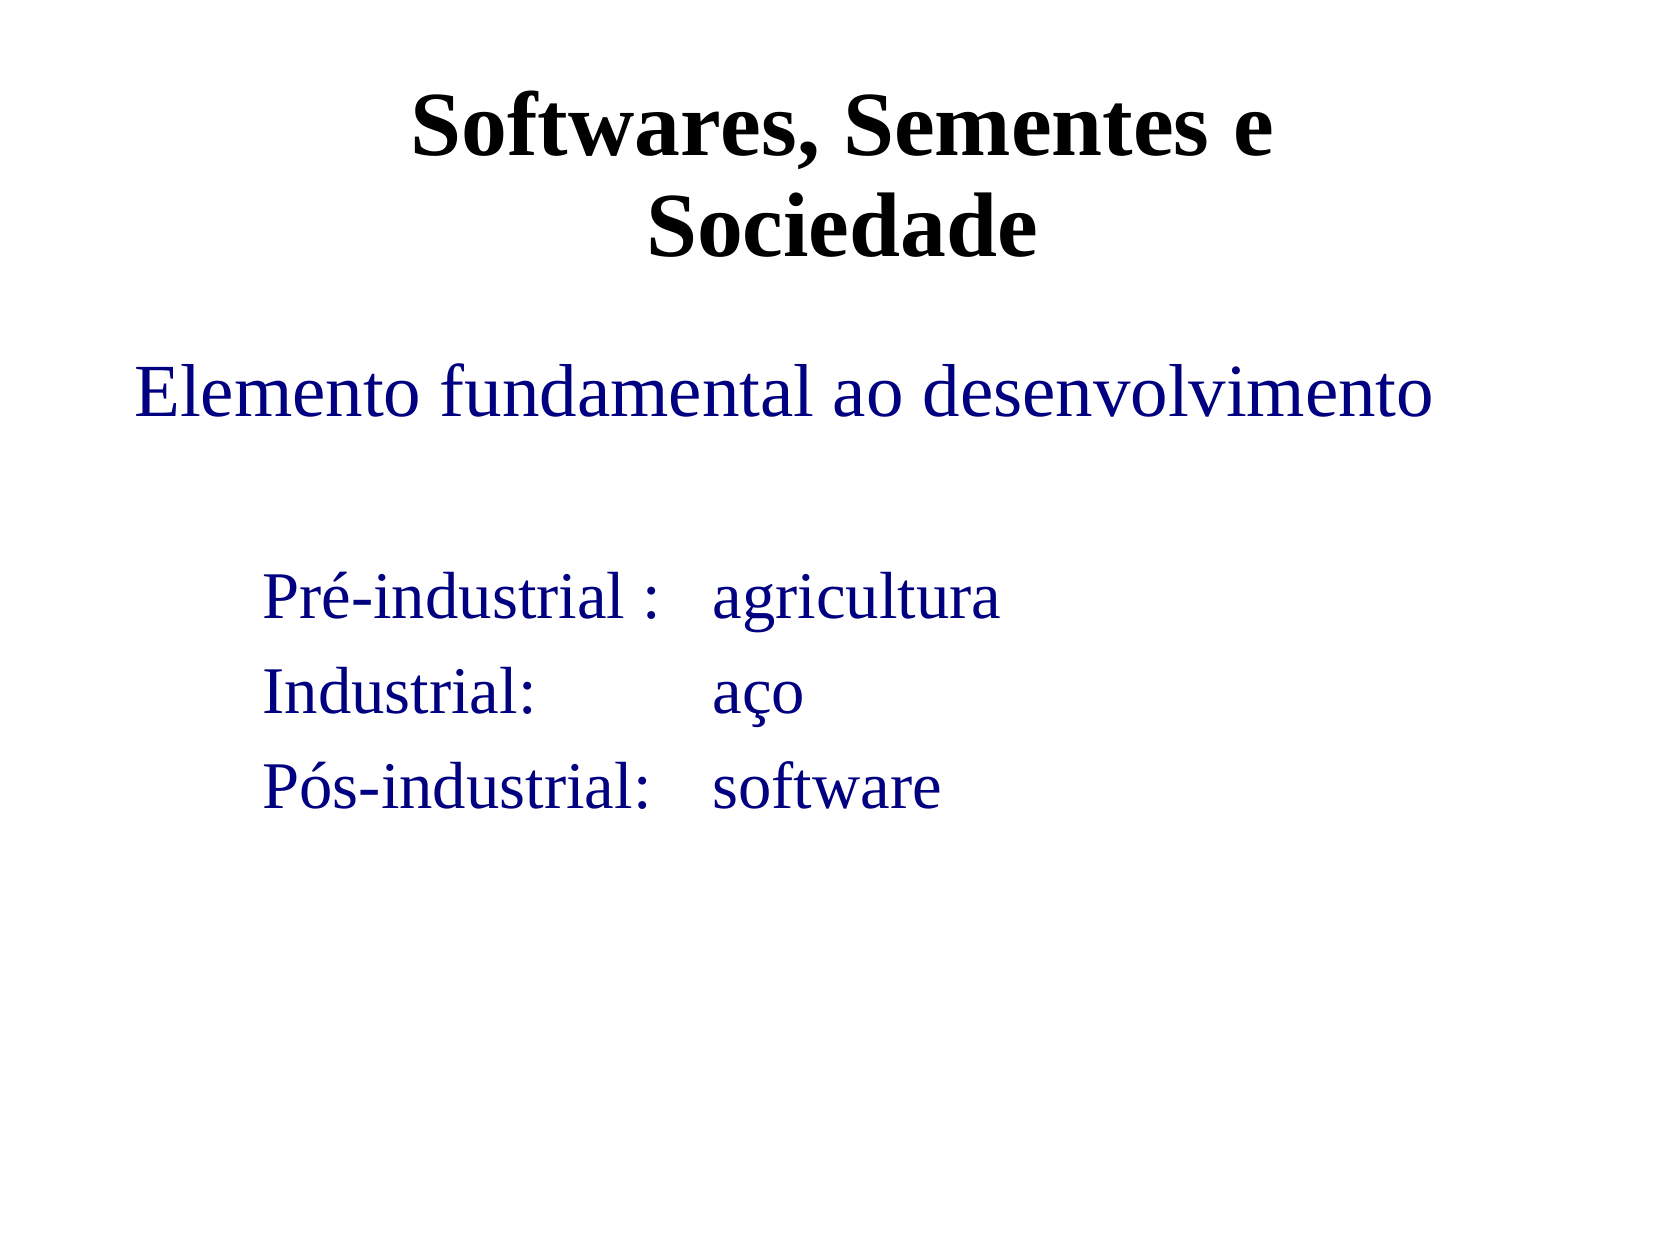

# Softwares, Sementes e Sociedade
Elemento fundamental ao desenvolvimento
	Pré-industrial : 	agricultura
	Industrial: 			aço
	Pós-industrial: 	software